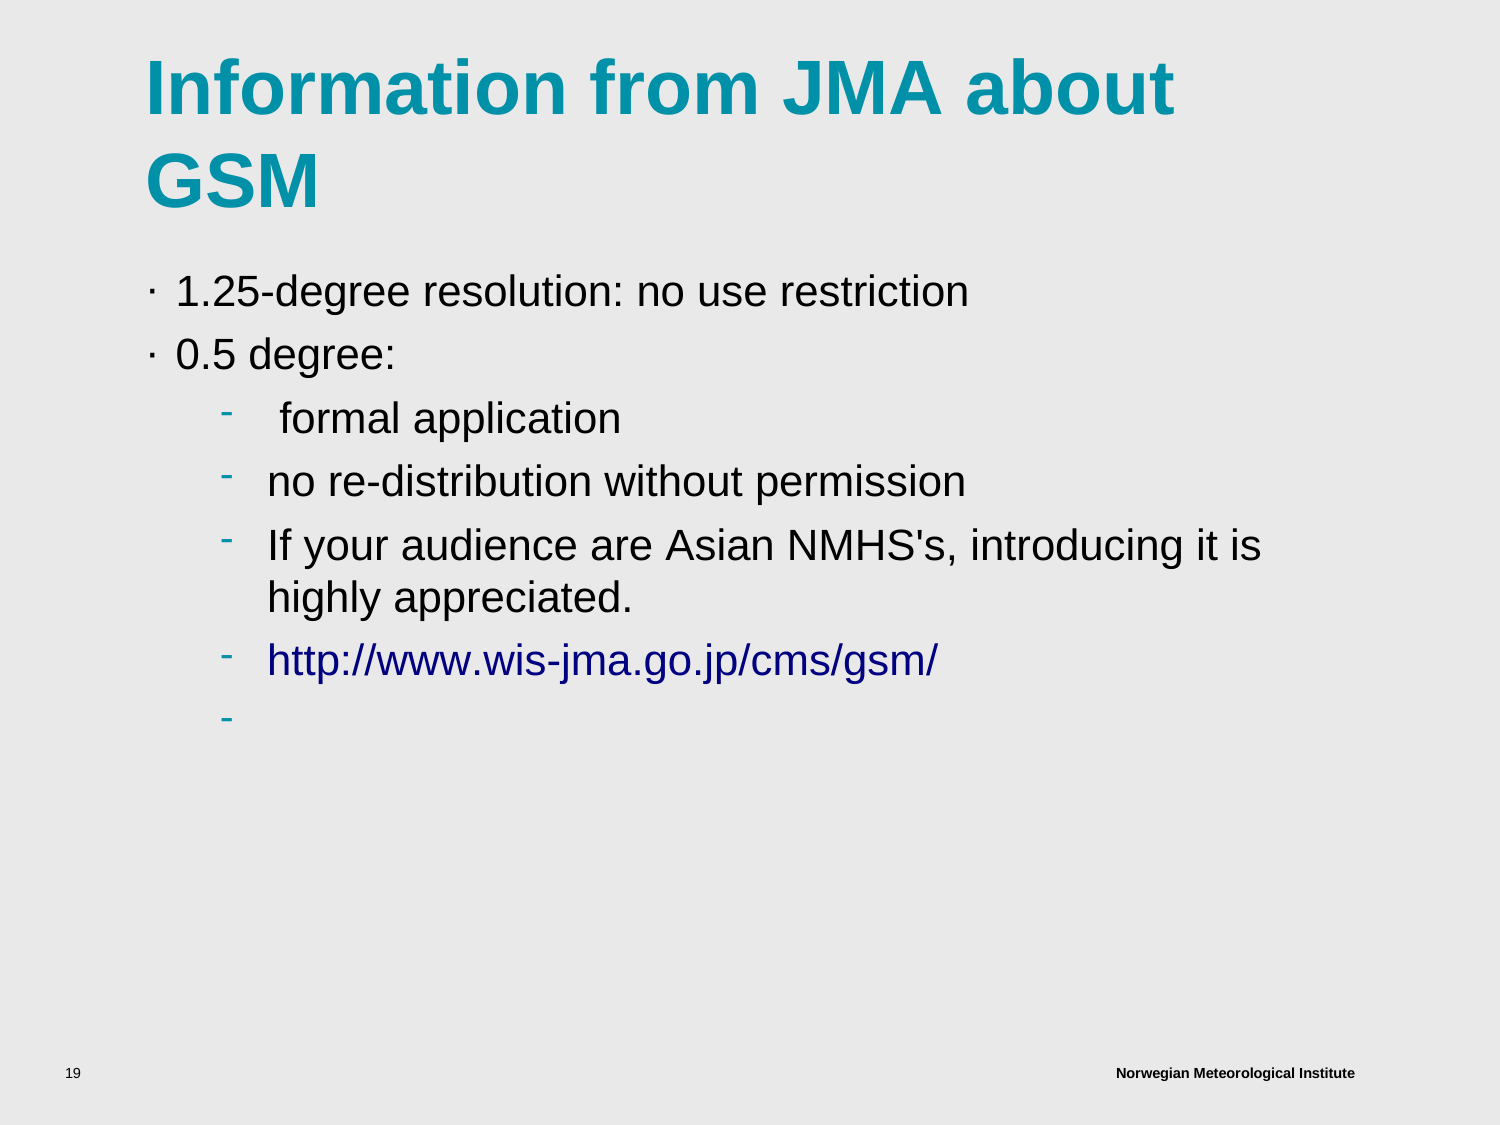

# Information from JMA about GSM
1.25-degree resolution: no use restriction
0.5 degree:
 formal application
no re-distribution without permission
If your audience are Asian NMHS's, introducing it is highly appreciated.
http://www.wis-jma.go.jp/cms/gsm/